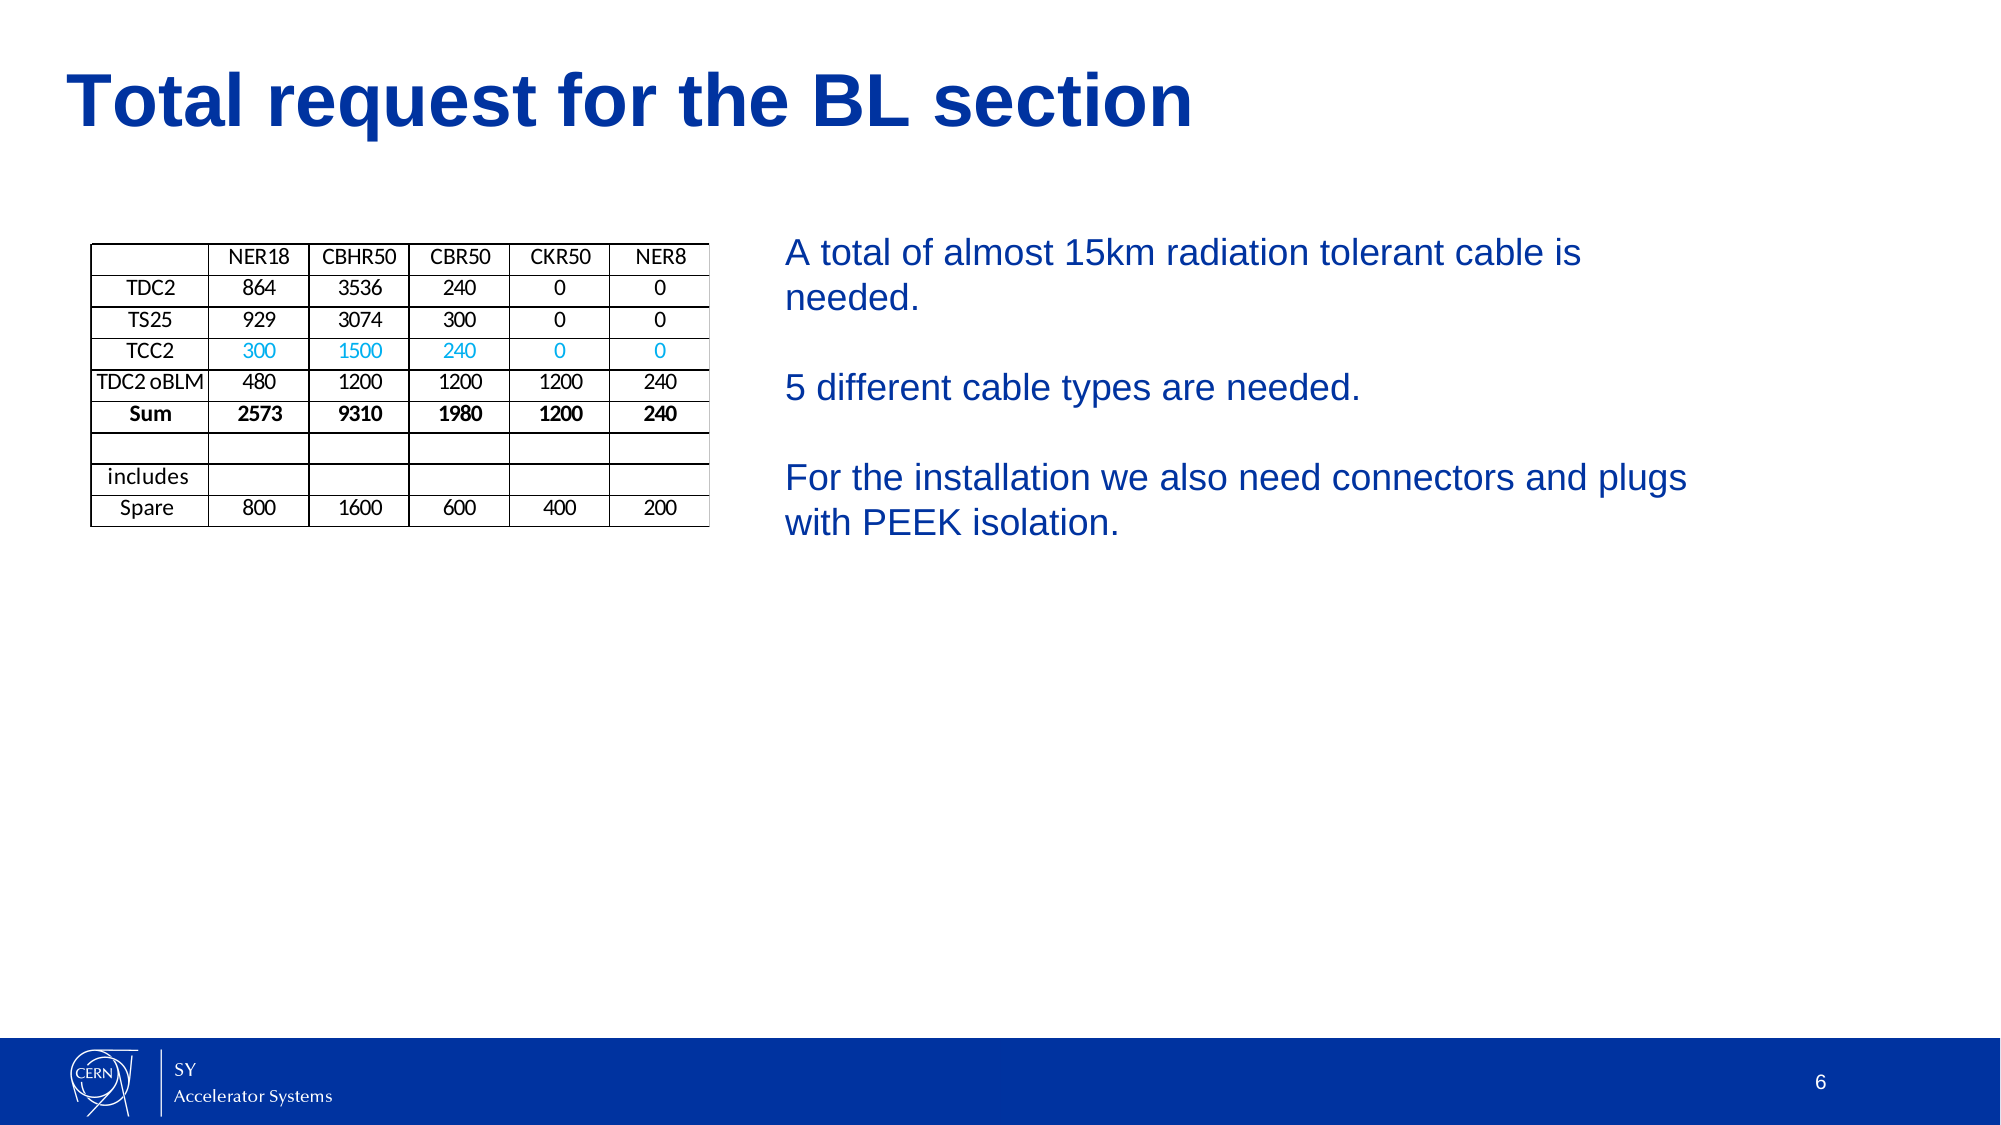

# Total request for the BL section
A total of almost 15km radiation tolerant cable is needed.
5 different cable types are needed.
For the installation we also need connectors and plugs with PEEK isolation.
### Chart
| Category |